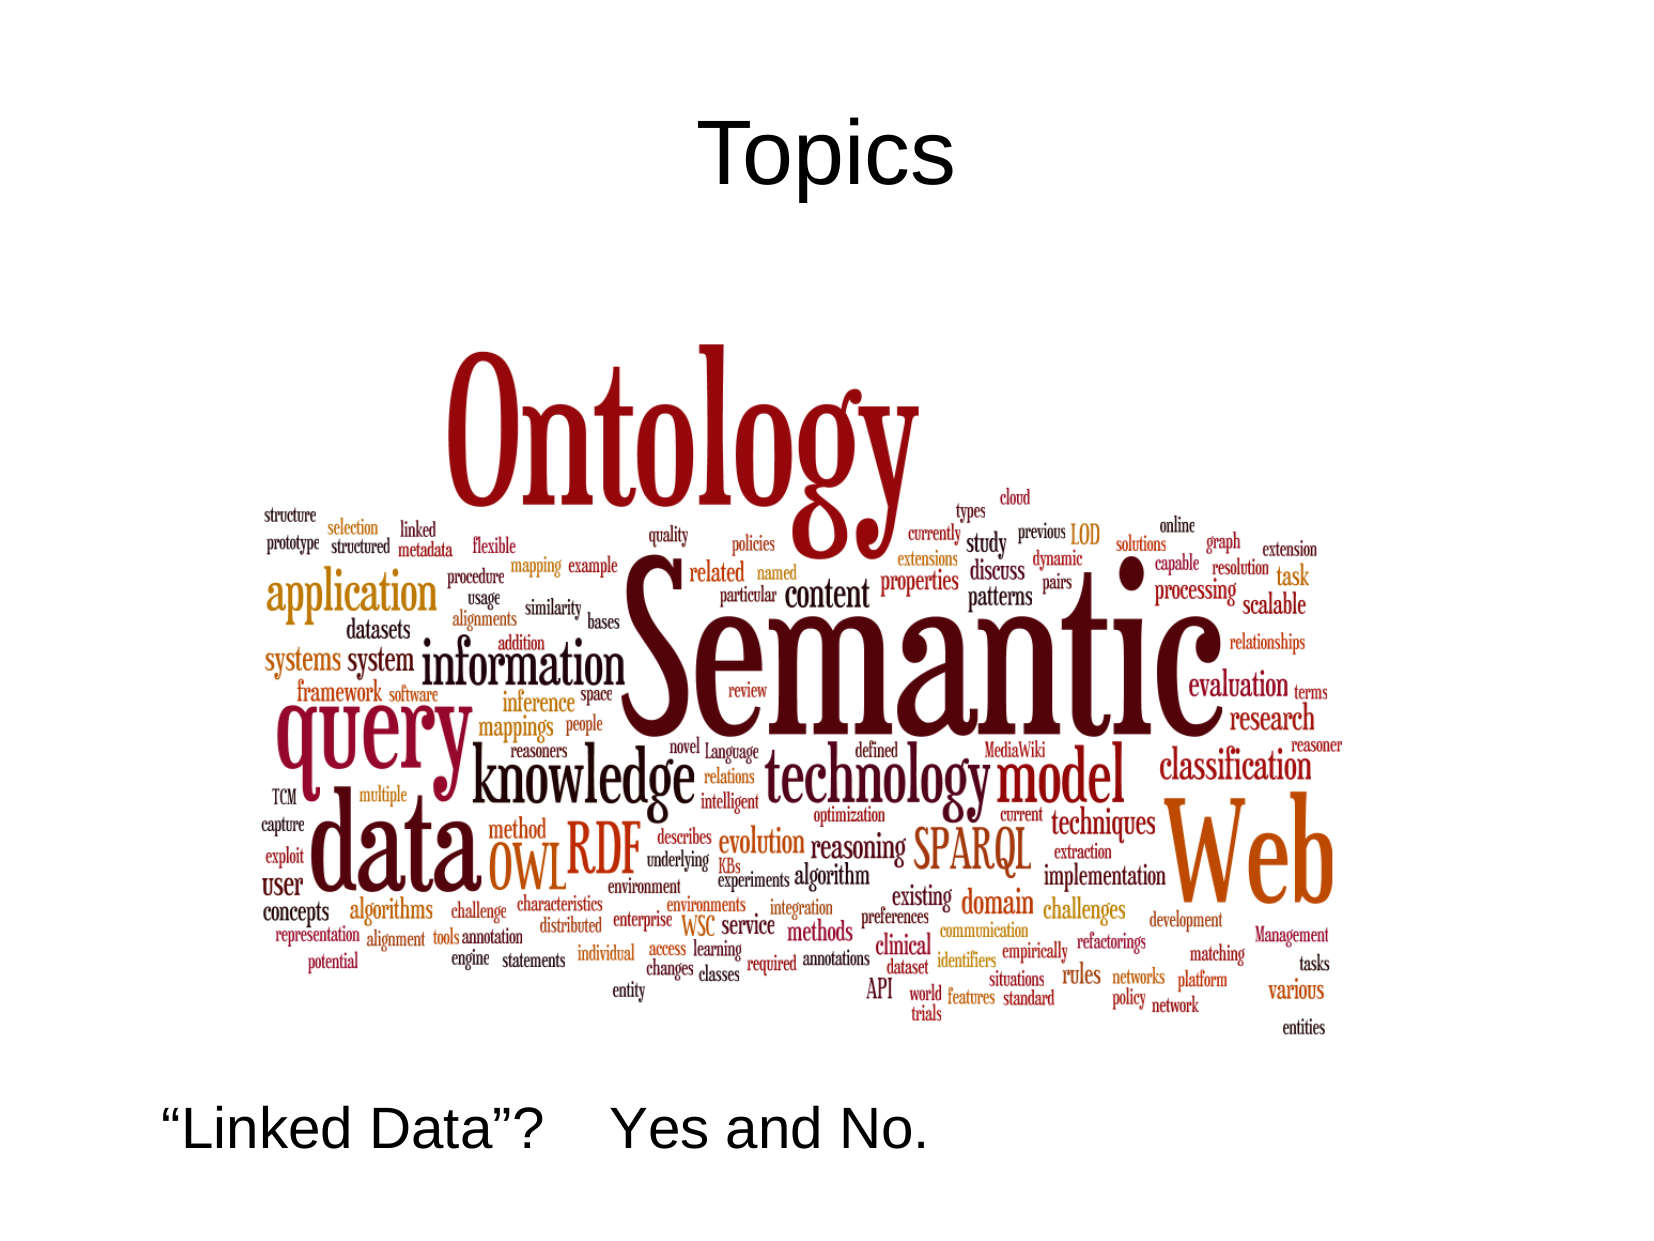

# Topics
“Linked Data”? Yes and No.